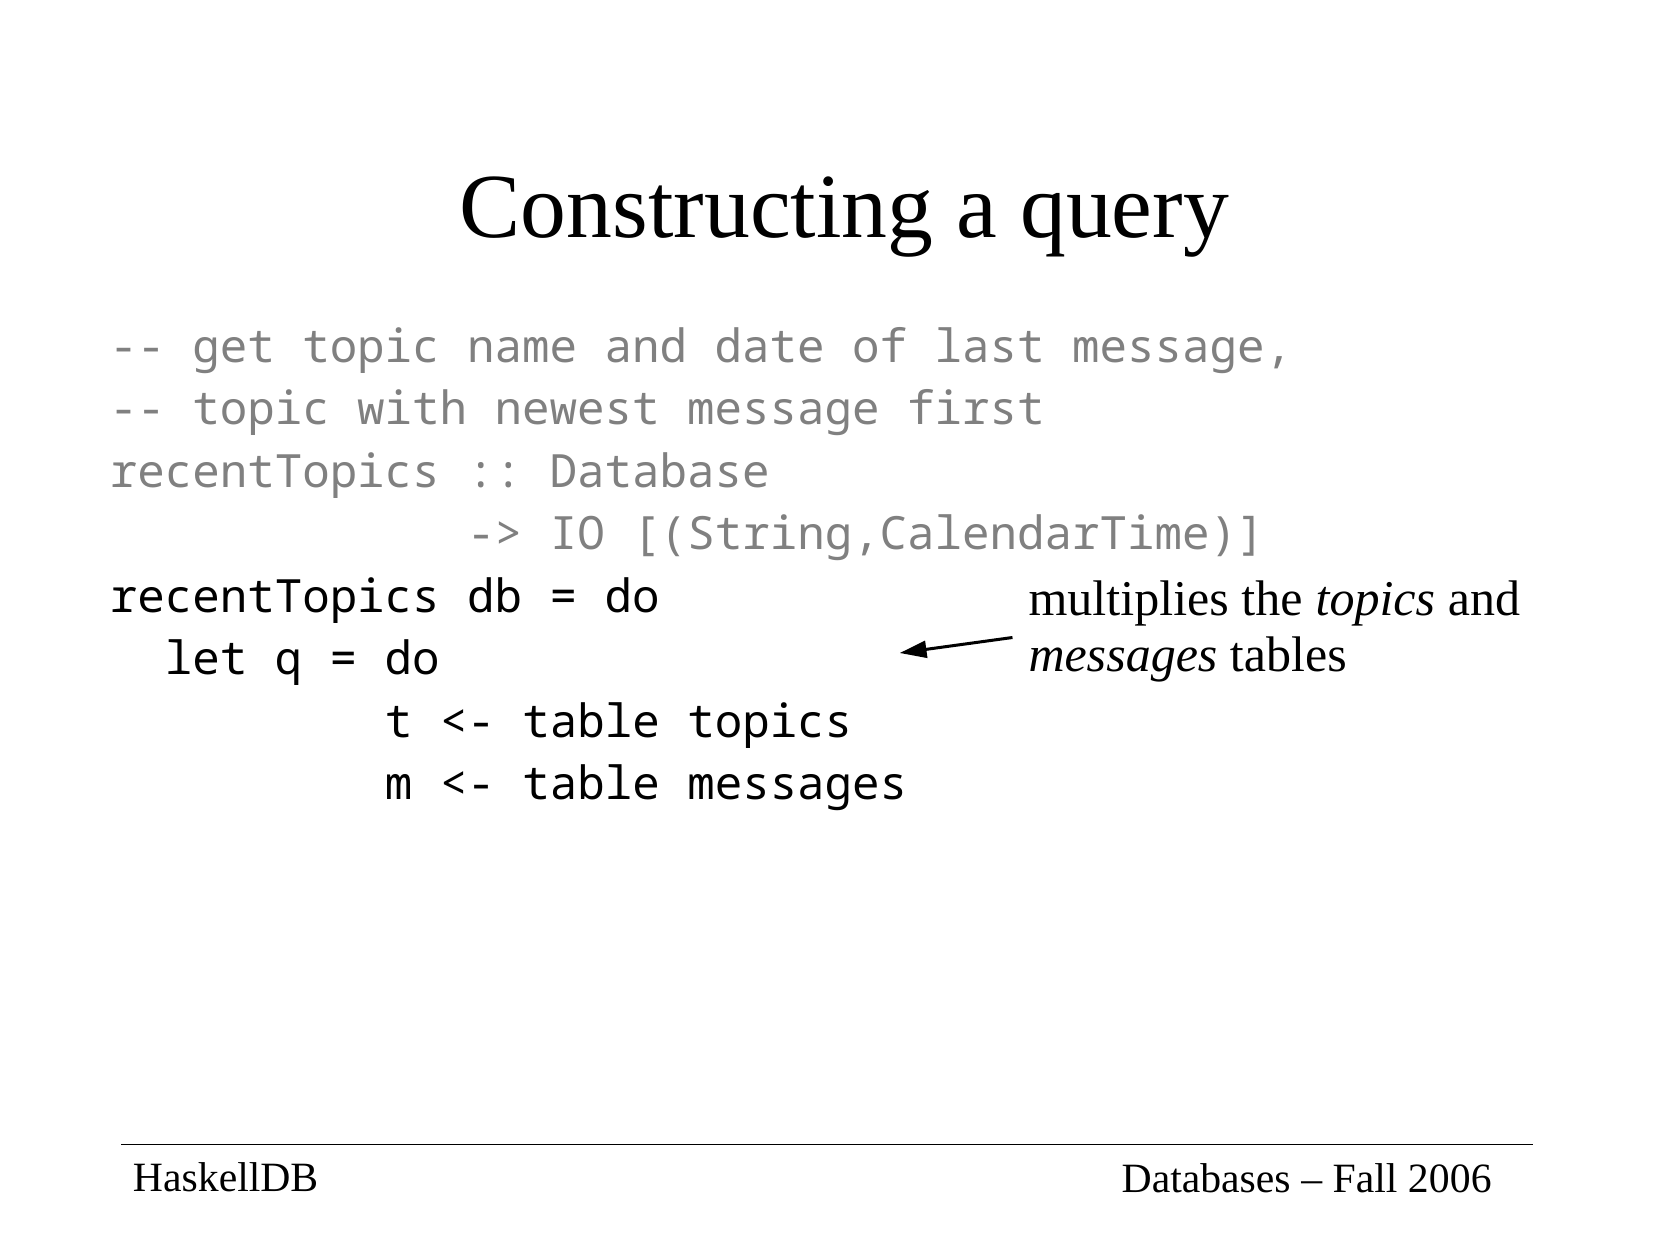

# Constructing a query
-- get topic name and date of last message,
-- topic with newest message first
recentTopics :: Database
 -> IO [(String,CalendarTime)]
recentTopics db = do
 let q = do
 t <- table topics
 m <- table messages
multiplies the topics and
messages tables